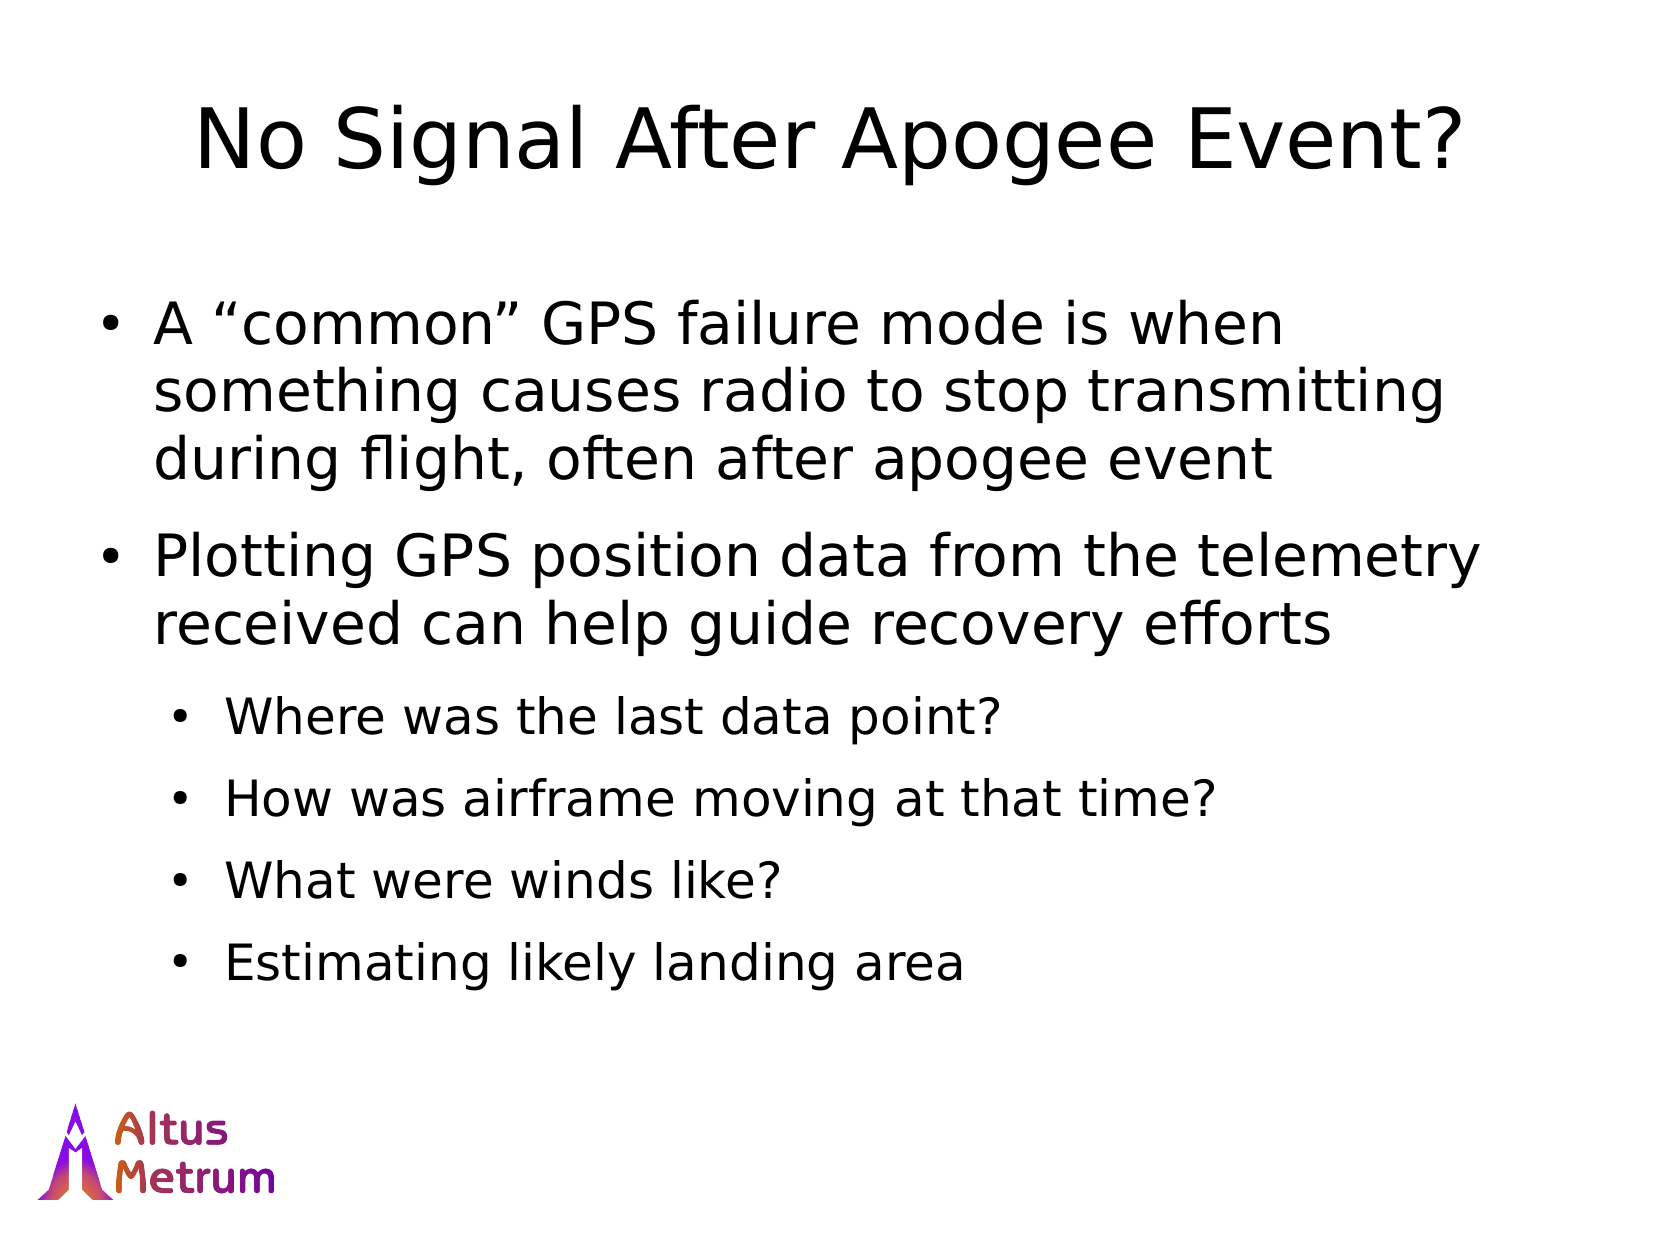

# No Signal After Apogee Event?
A “common” GPS failure mode is when something causes radio to stop transmitting during flight, often after apogee event
Plotting GPS position data from the telemetry received can help guide recovery efforts
Where was the last data point?
How was airframe moving at that time?
What were winds like?
Estimating likely landing area